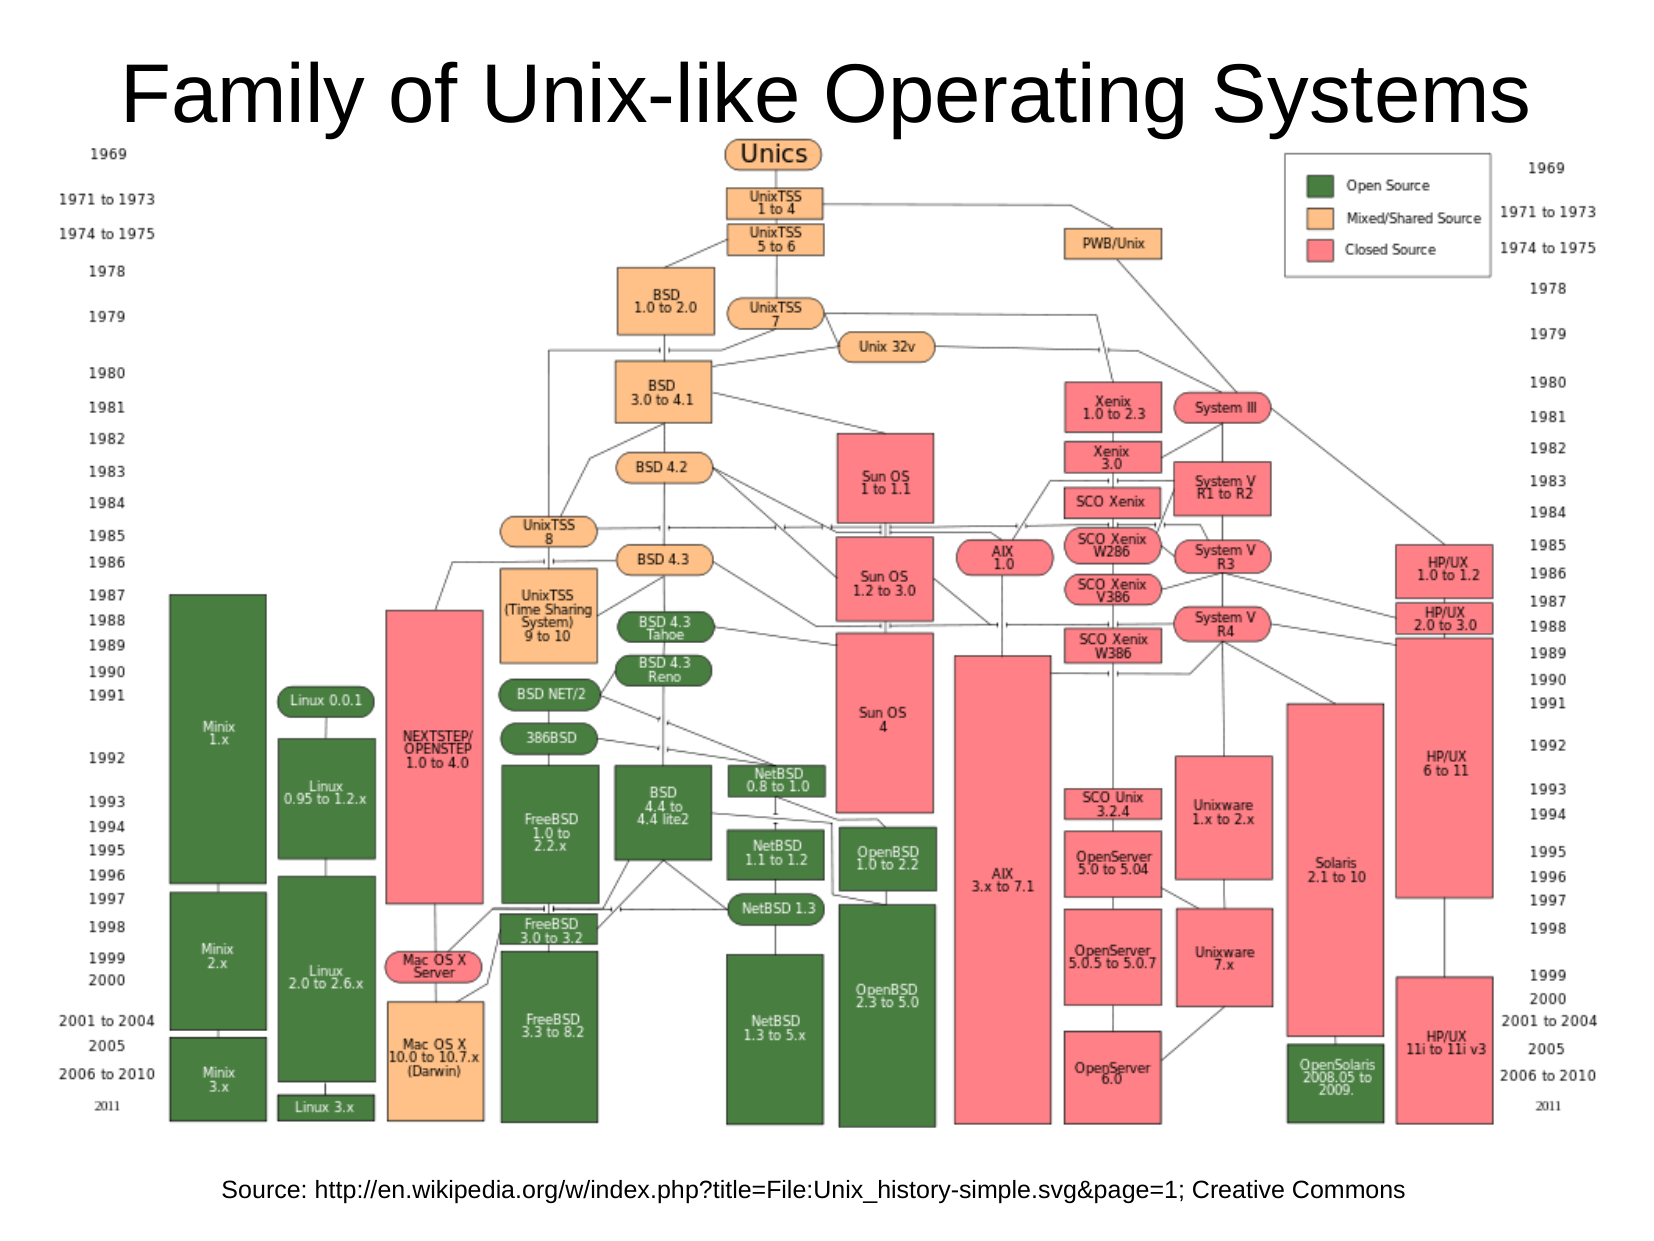

# Family of Unix-like Operating Systems
Source: http://en.wikipedia.org/w/index.php?title=File:Unix_history-simple.svg&page=1; Creative Commons